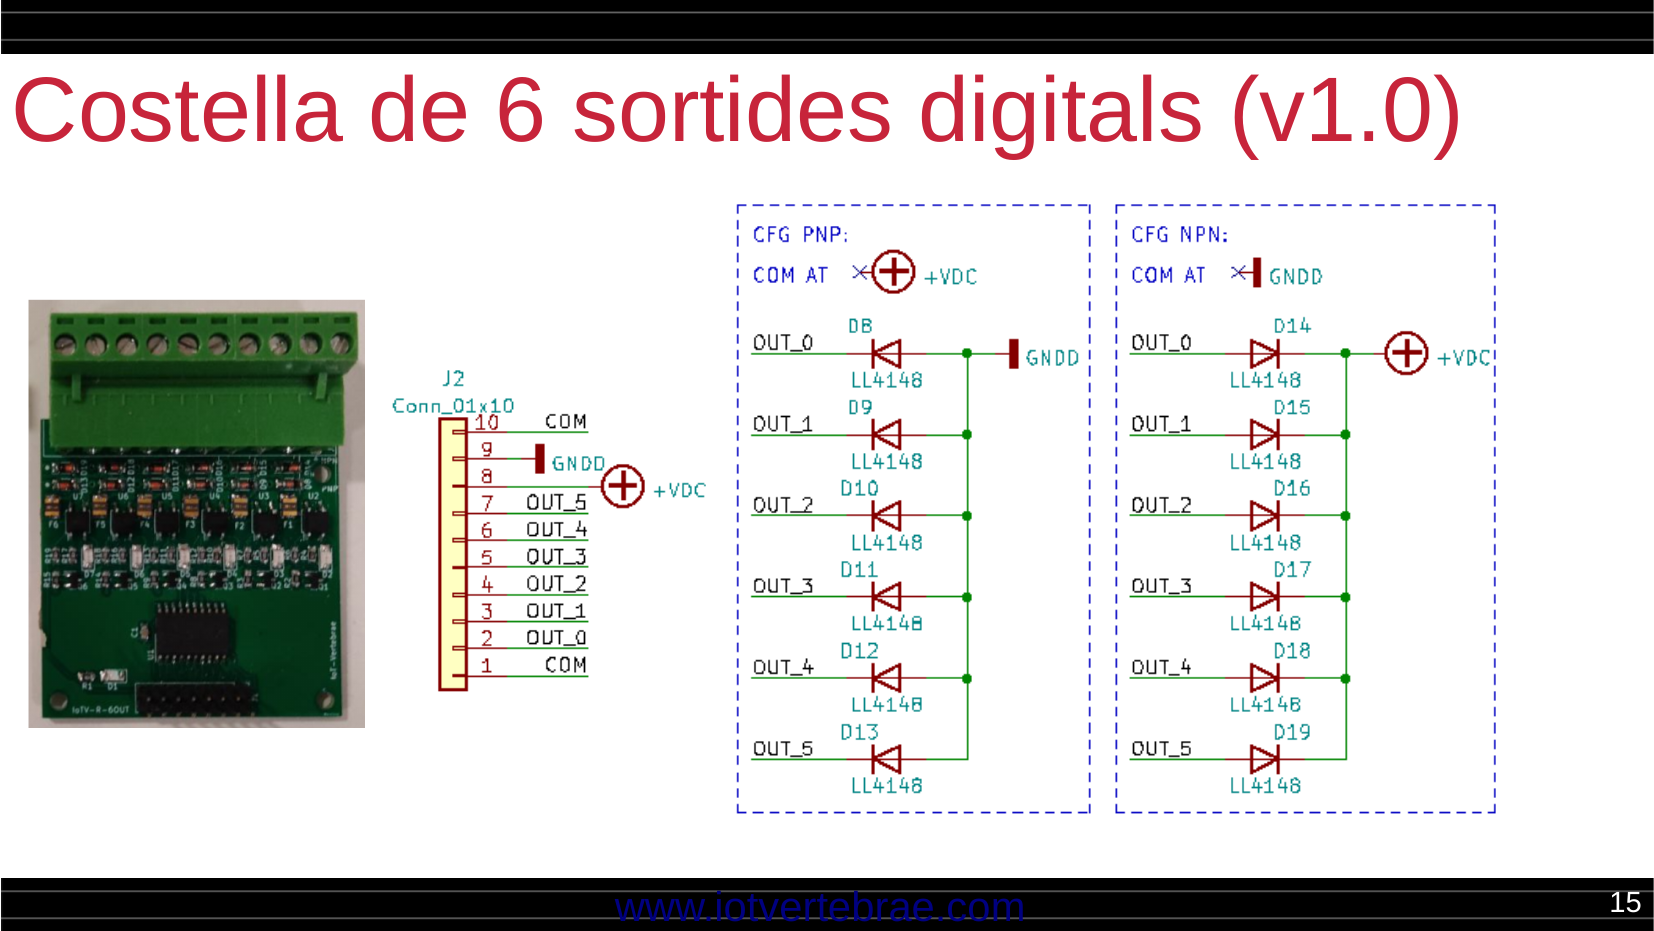

# Costella de 6 sortides digitals (v1.0)
www.iotvertebrae.com